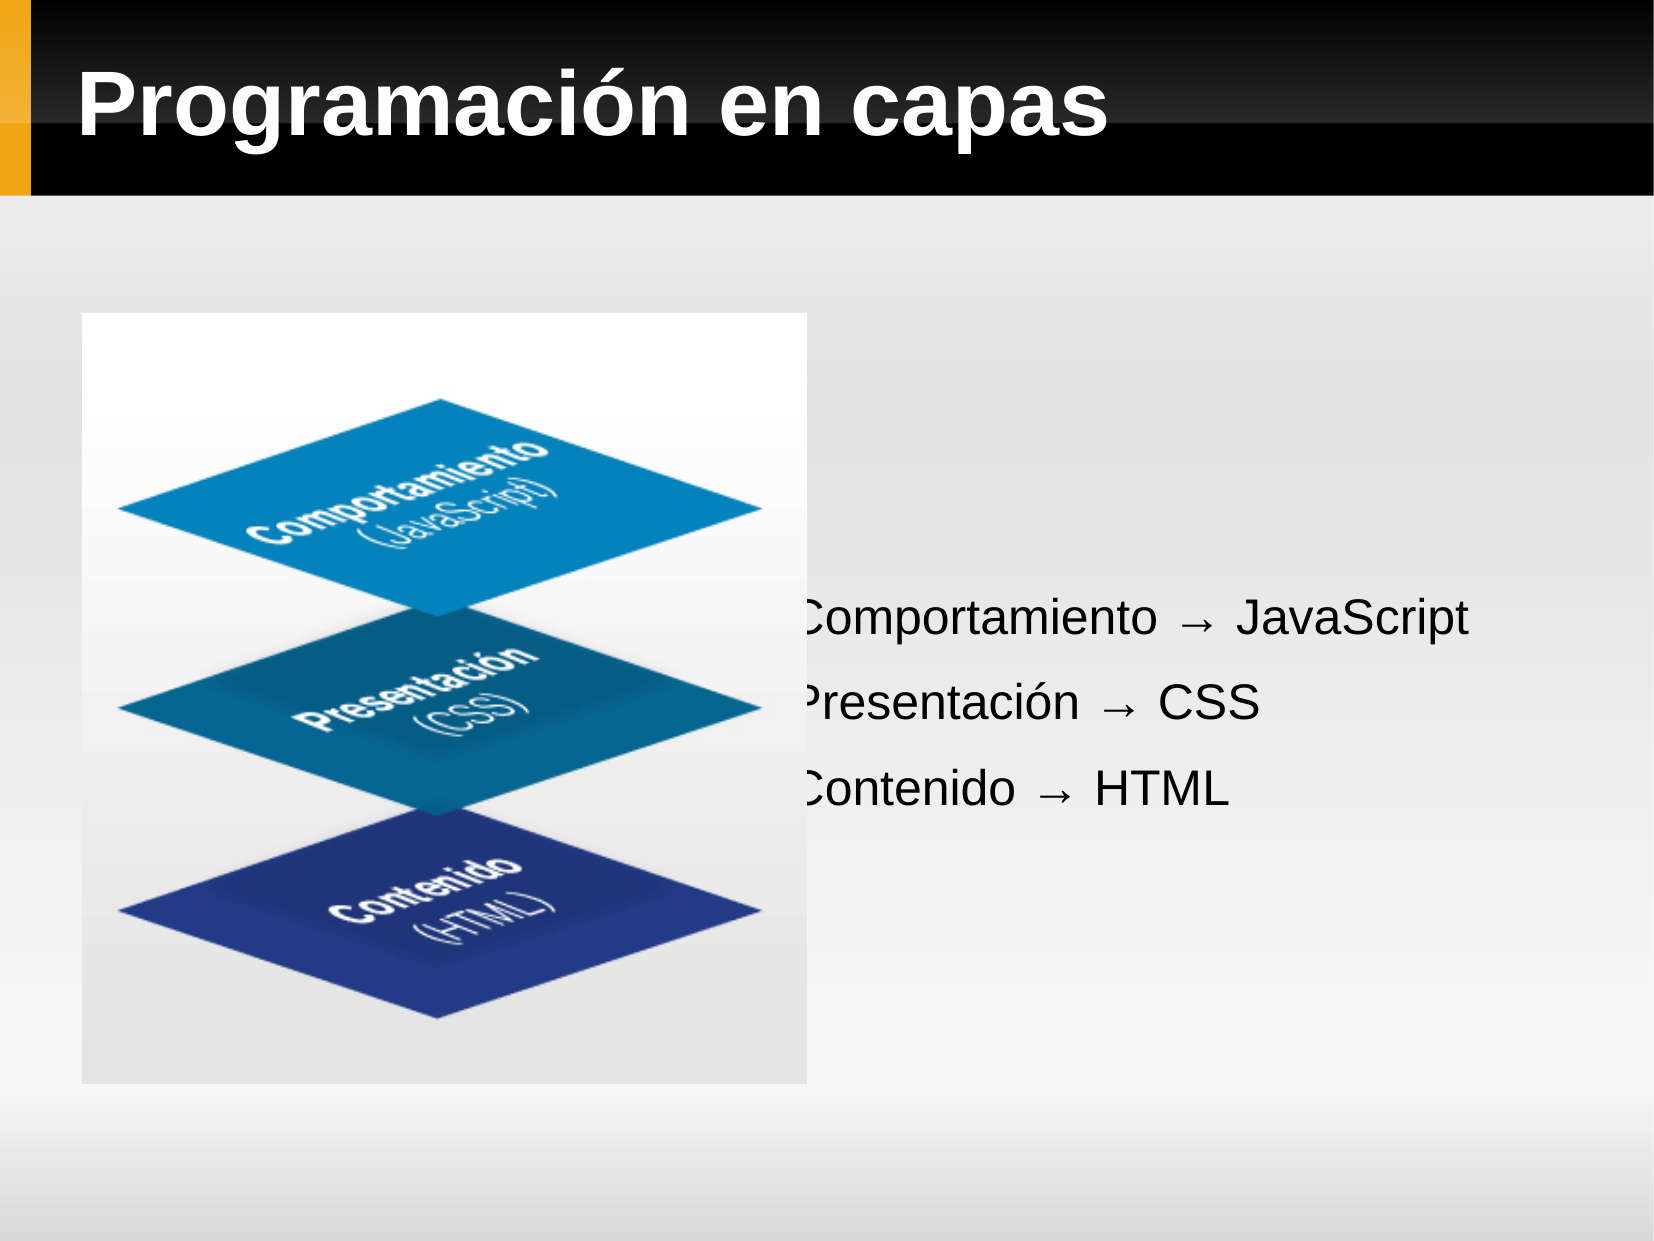

# Programación en capas
Comportamiento → JavaScript
Presentación → CSS
Contenido → HTML